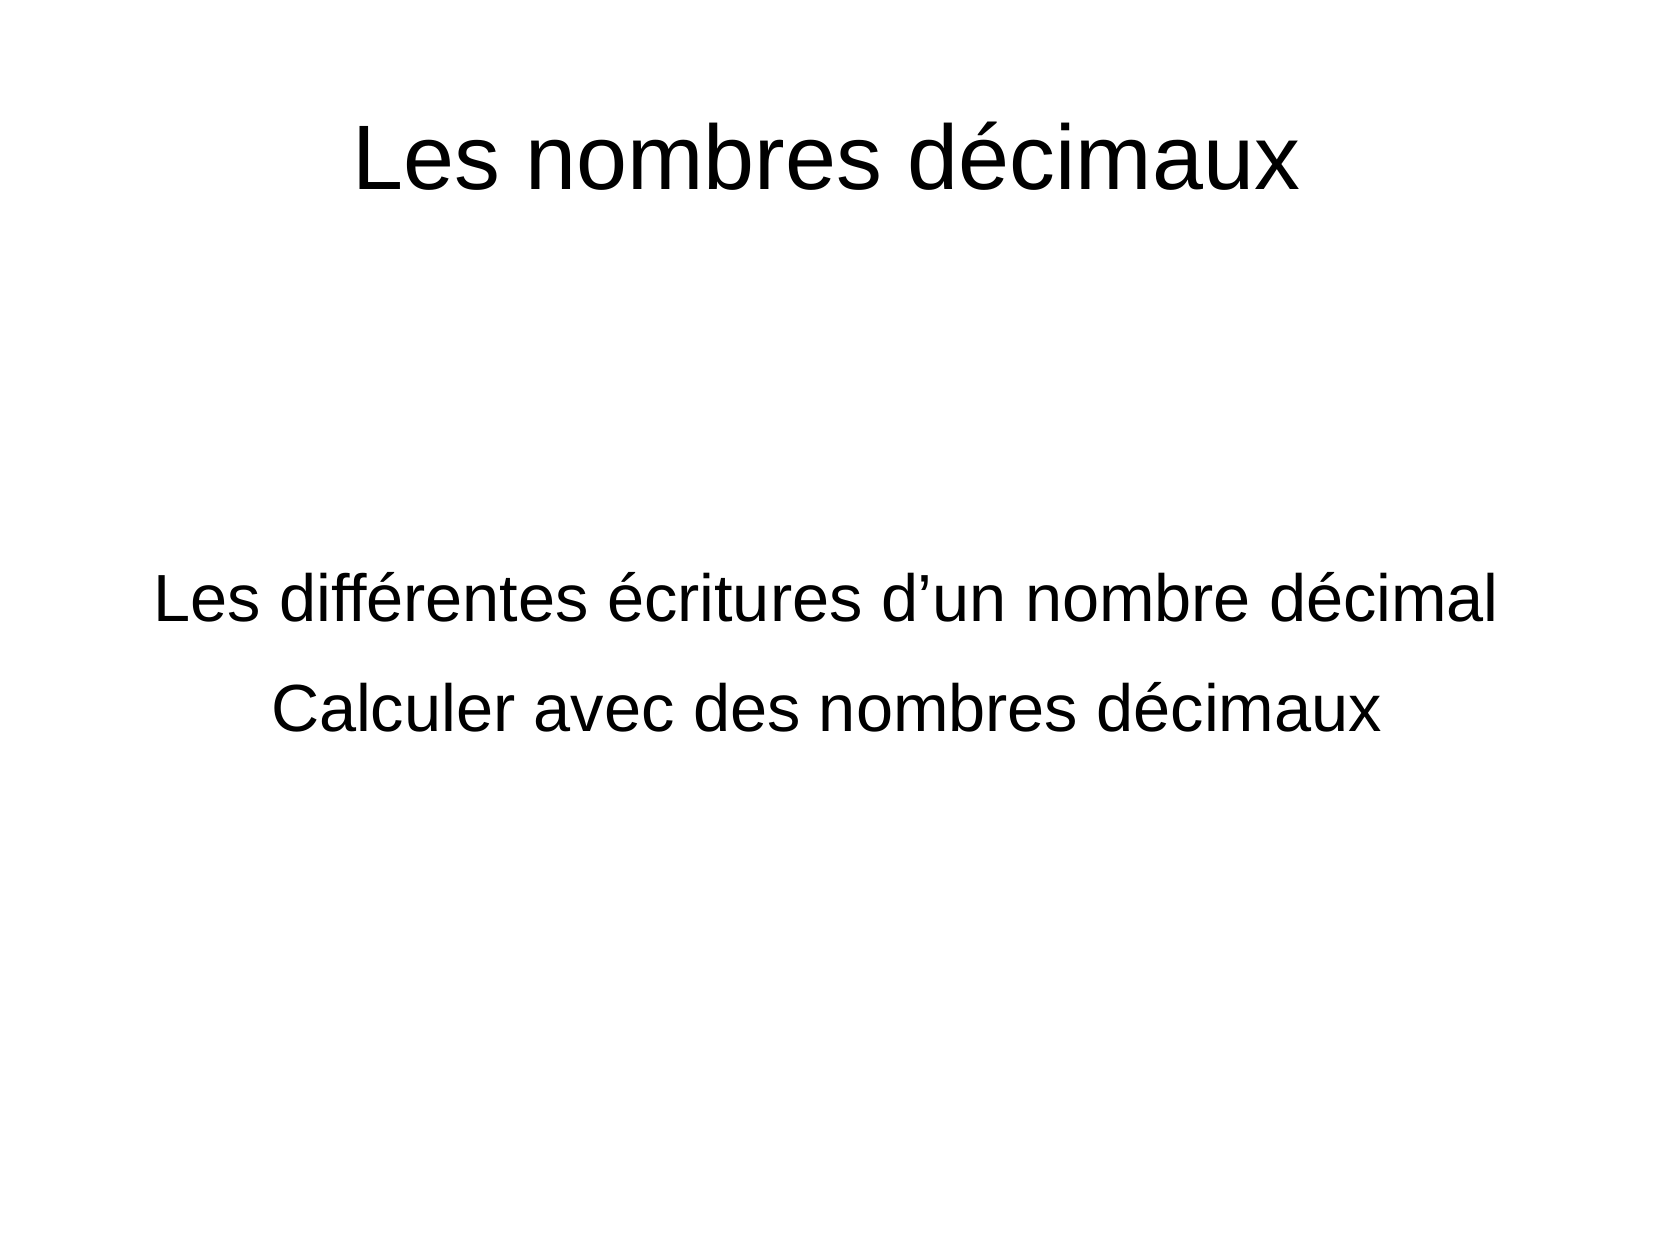

# Les nombres décimaux
Les différentes écritures d’un nombre décimal
Calculer avec des nombres décimaux